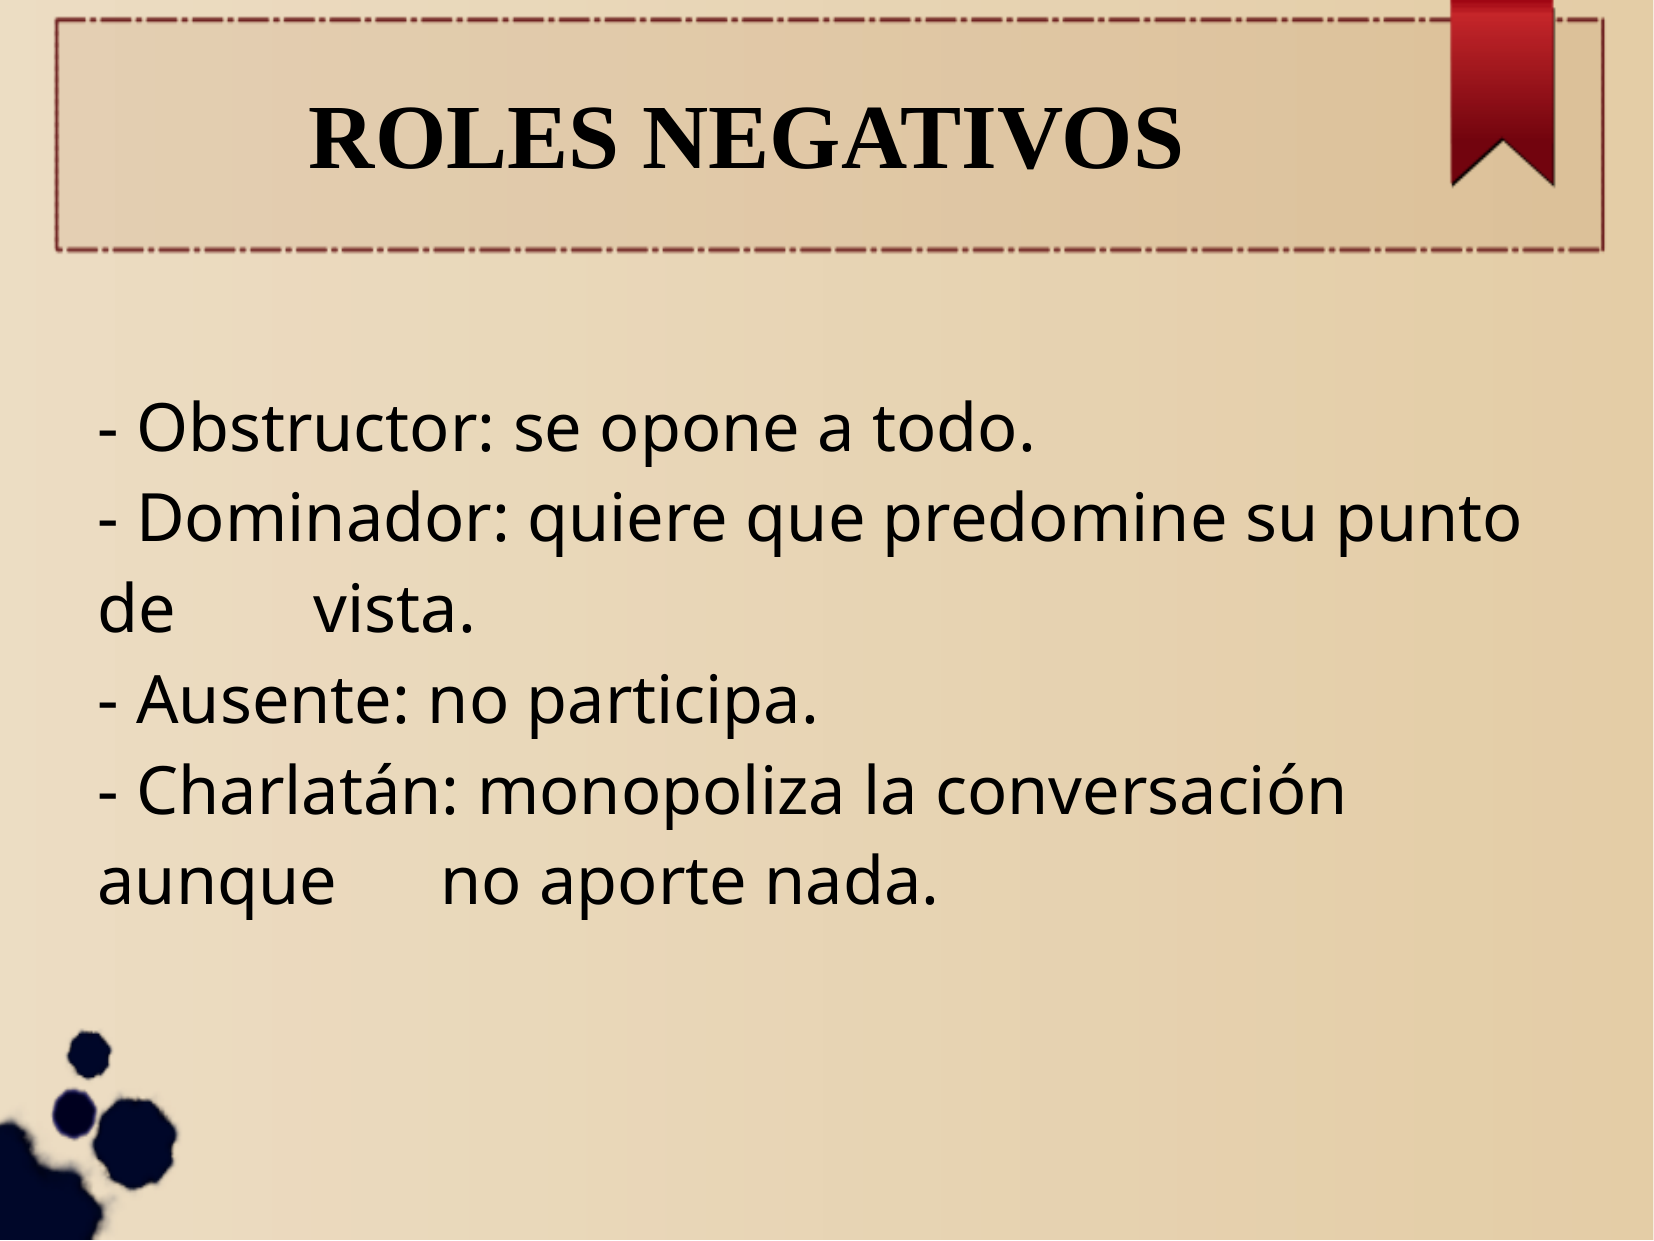

# ROLES NEGATIVOS
- Obstructor: se opone a todo.
- Dominador: quiere que predomine su punto de 	 vista.
- Ausente: no participa.
- Charlatán: monopoliza la conversación aunque no aporte nada.